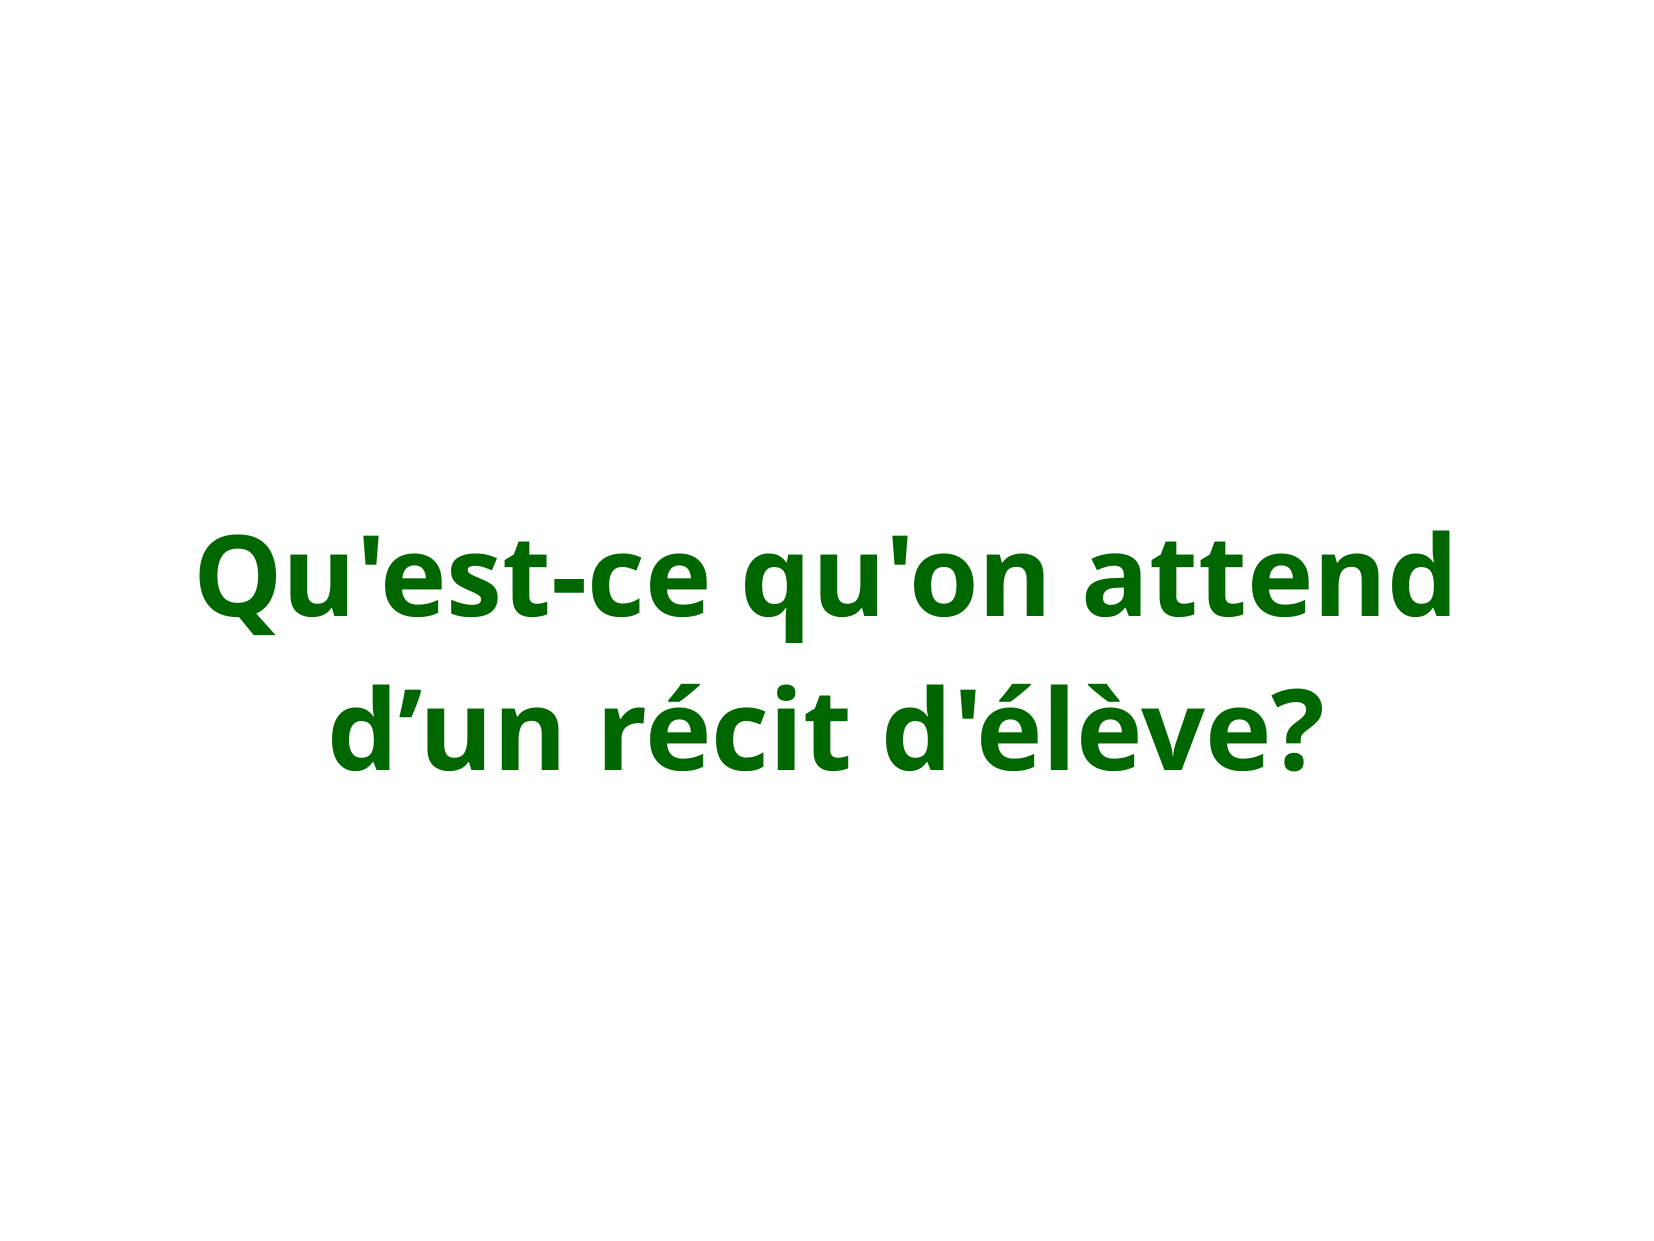

# Qu'est-ce qu'on attend d’un récit d'élève?